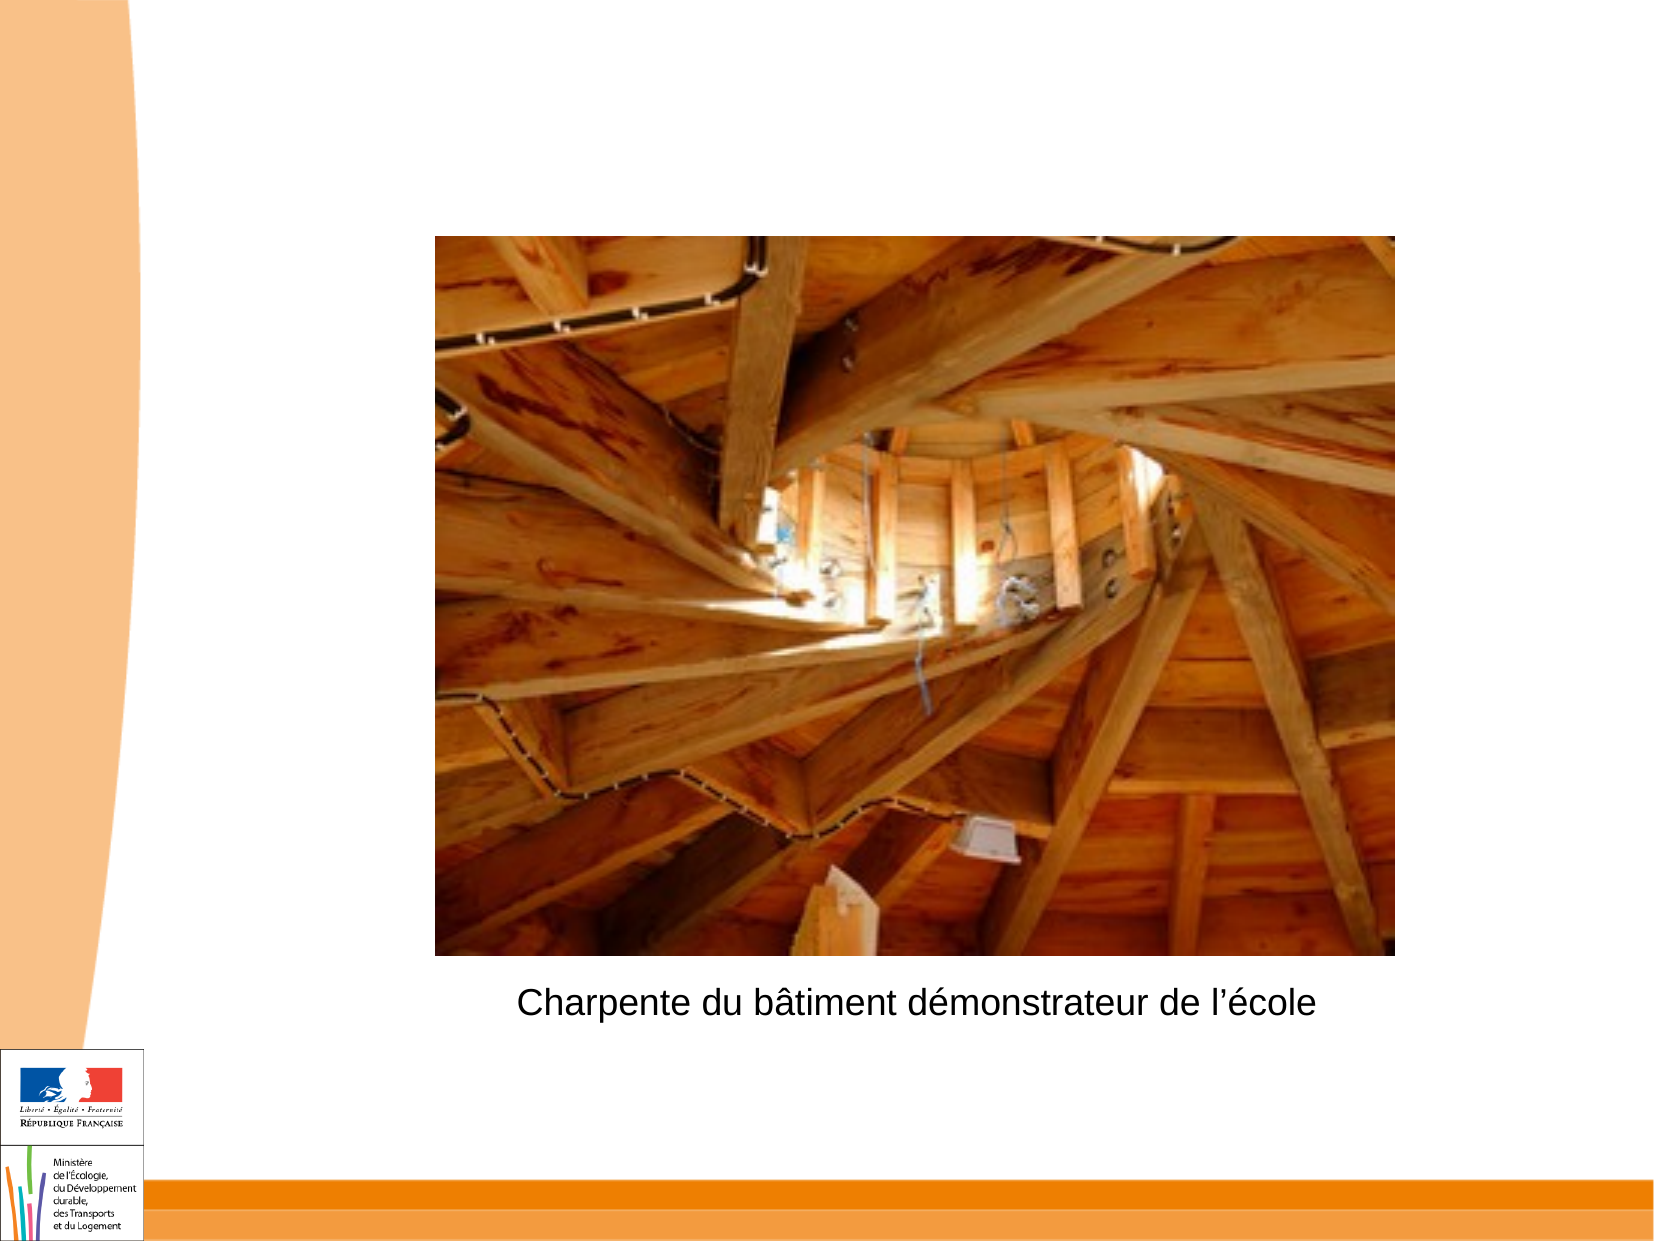

#
Charpente du bâtiment démonstrateur de l’école